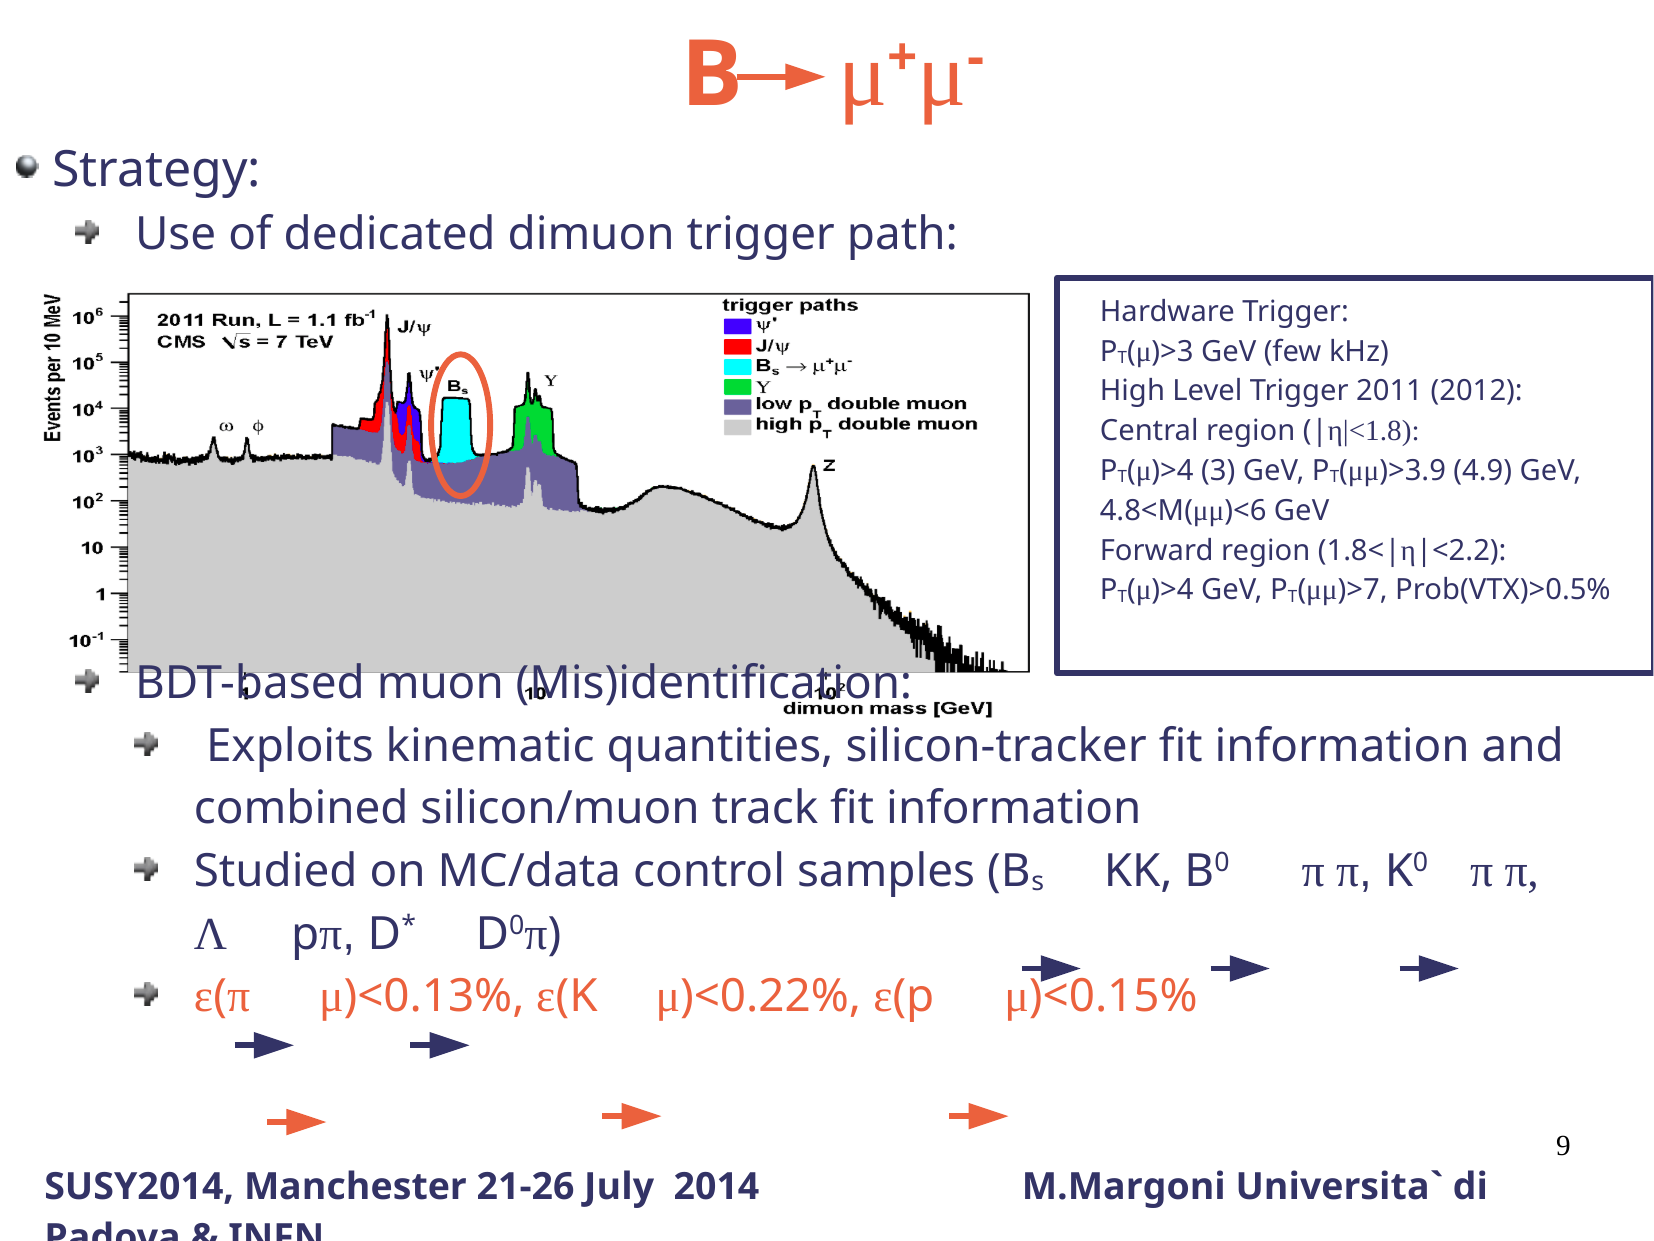

# B μ+μ-
Strategy:
Use of dedicated dimuon trigger path:
BDT-based muon (Mis)identification:
 Exploits kinematic quantities, silicon-tracker fit information and combined silicon/muon track fit information
Studied on MC/data control samples (Bs KK, B0 π π, K0 π π, Λ pπ, D* D0π)
ε(π μ)<0.13%, ε(K μ)<0.22%, ε(p μ)<0.15%
Hardware Trigger: PT(μ)>3 GeV (few kHz)
High Level Trigger 2011 (2012):
Central region (|η|<1.8): PT(μ)>4 (3) GeV, PT(μμ)>3.9 (4.9) GeV, 4.8<M(μμ)<6 GeV
Forward region (1.8<|η|<2.2): PT(μ)>4 GeV, PT(μμ)>7, Prob(VTX)>0.5%
9
SUSY2014, Manchester 21-26 July 2014 M.Margoni Universita` di Padova & INFN